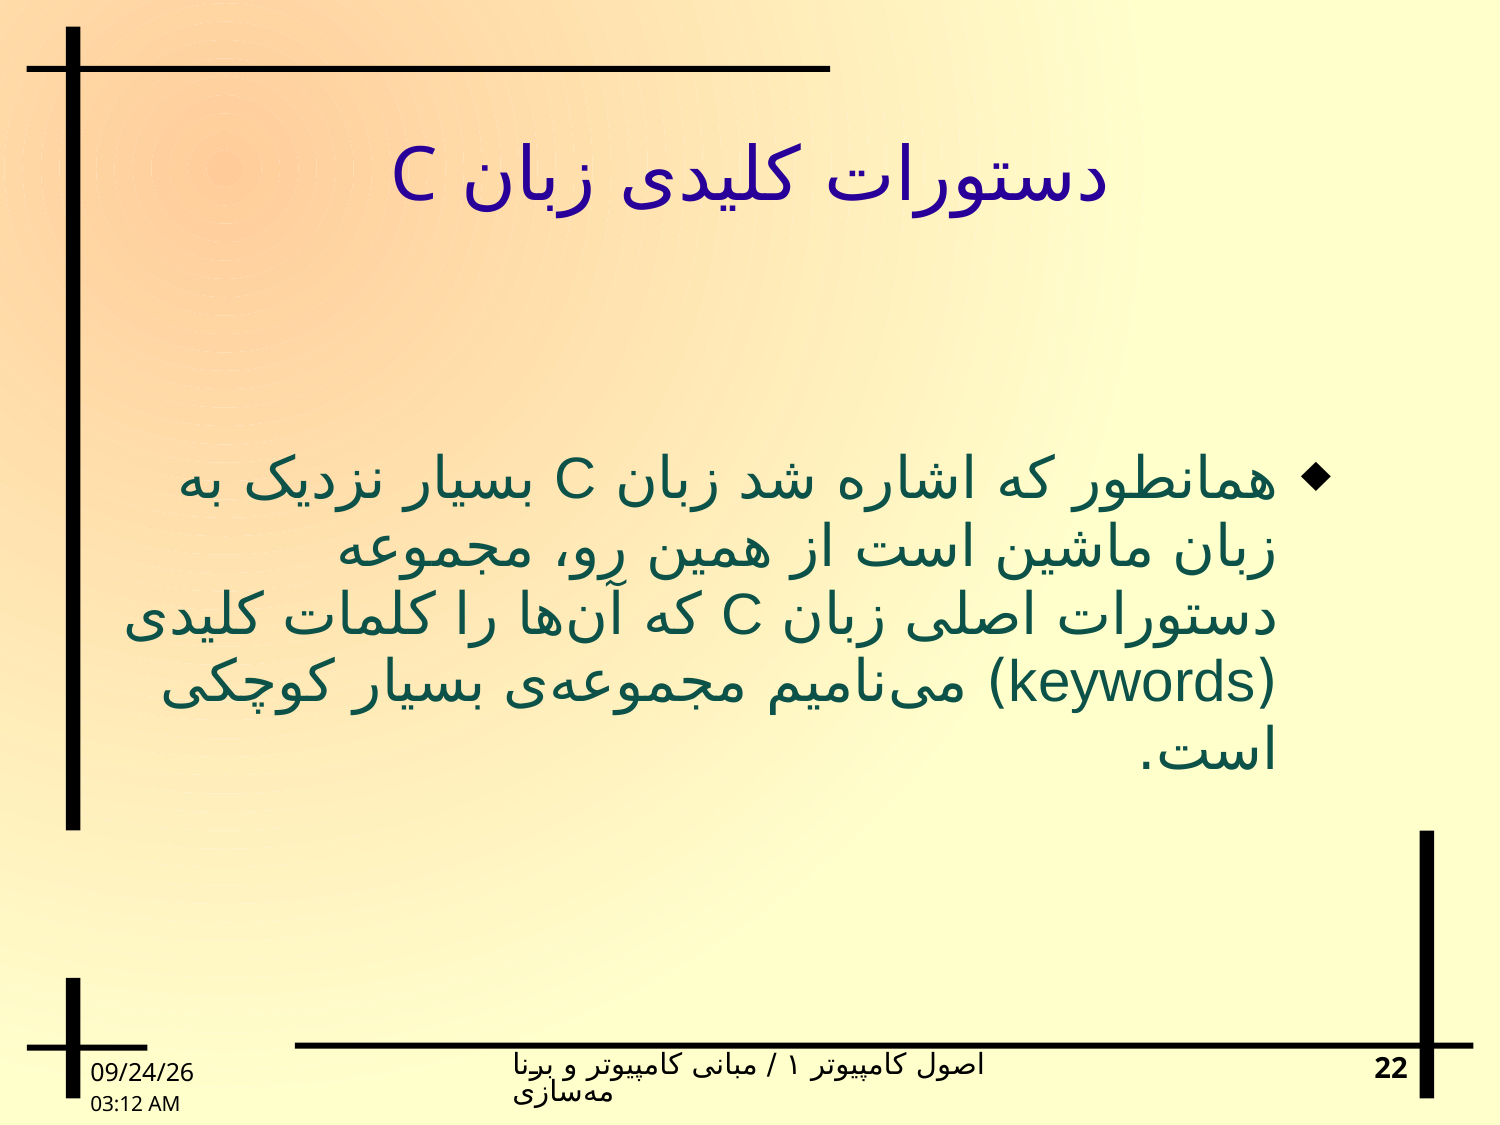

دستورات کلیدی زبان C
# همانطور که اشاره شد زبان C بسیار نزدیک به زبان ماشین است از همین رو، مجموعه دستورات اصلی زبان C که آن‌ها را کلمات کلیدی (keywords) می‌نامیم مجموعه‌ی بسیار کوچکی است.
اصول کامپیوتر ۱ / مبانی کامپیوتر و برنامه‌سازی
22